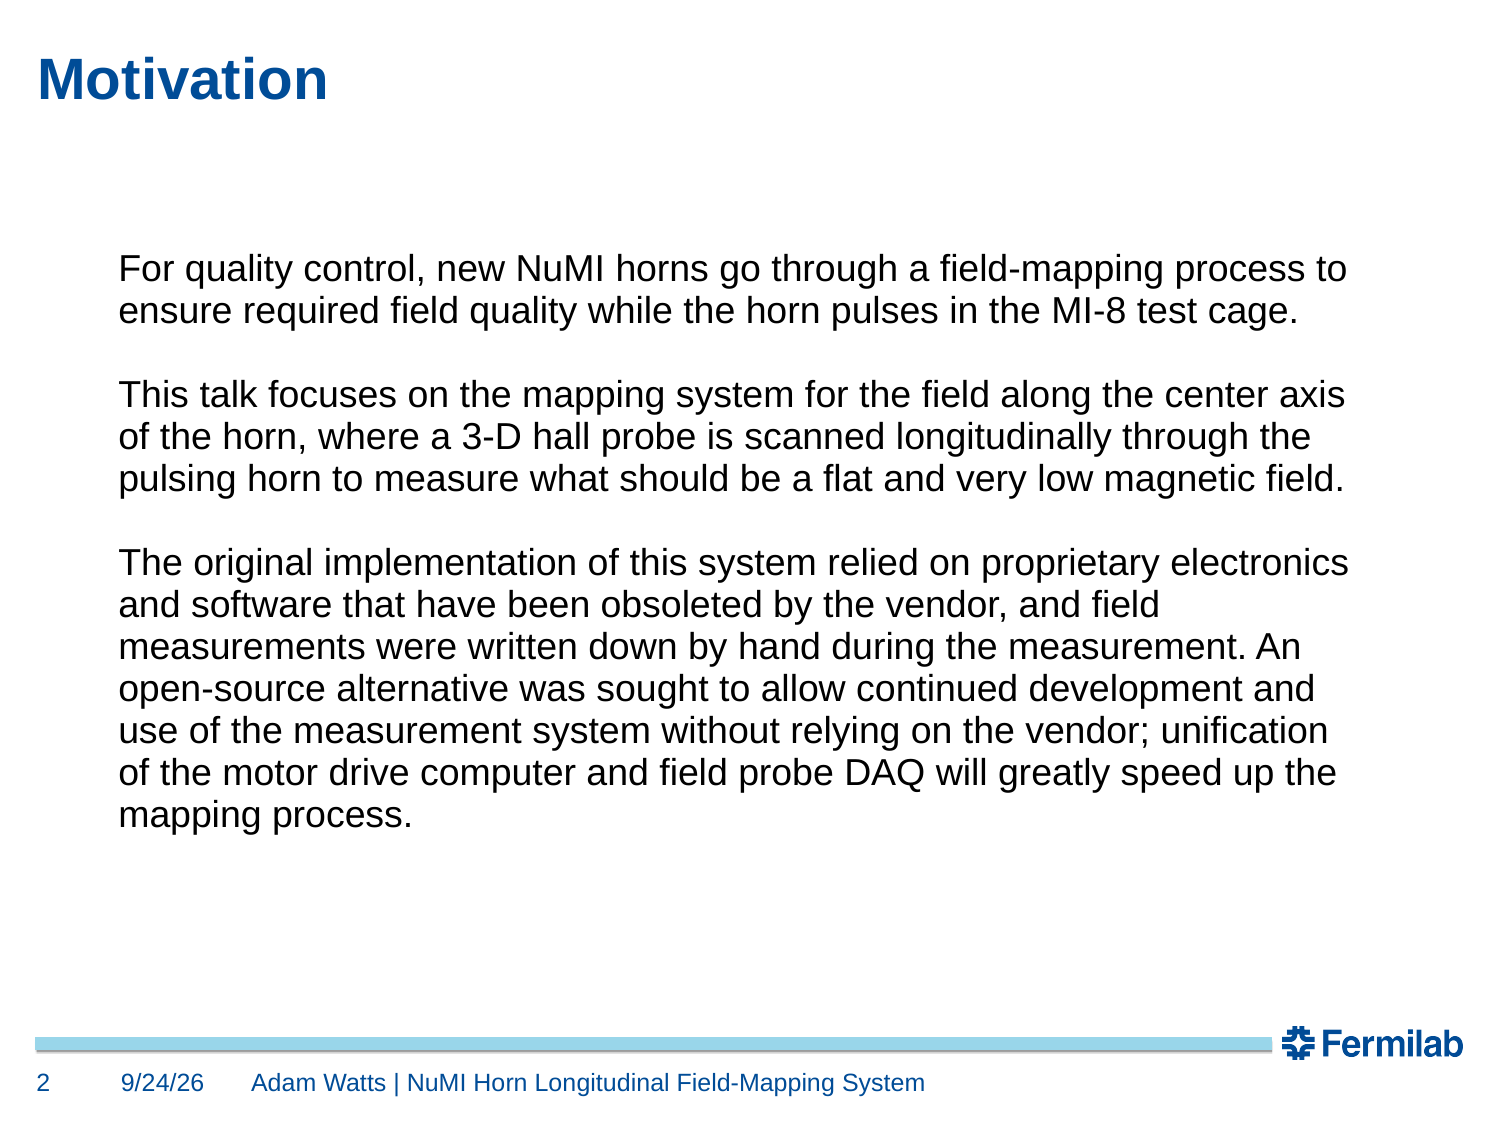

# Motivation
For quality control, new NuMI horns go through a field-mapping process to ensure required field quality while the horn pulses in the MI-8 test cage.
This talk focuses on the mapping system for the field along the center axis of the horn, where a 3-D hall probe is scanned longitudinally through the pulsing horn to measure what should be a flat and very low magnetic field.
The original implementation of this system relied on proprietary electronics and software that have been obsoleted by the vendor, and field measurements were written down by hand during the measurement. An open-source alternative was sought to allow continued development and use of the measurement system without relying on the vendor; unification of the motor drive computer and field probe DAQ will greatly speed up the mapping process.
Adam Watts | NuMI Horn Longitudinal Field-Mapping System